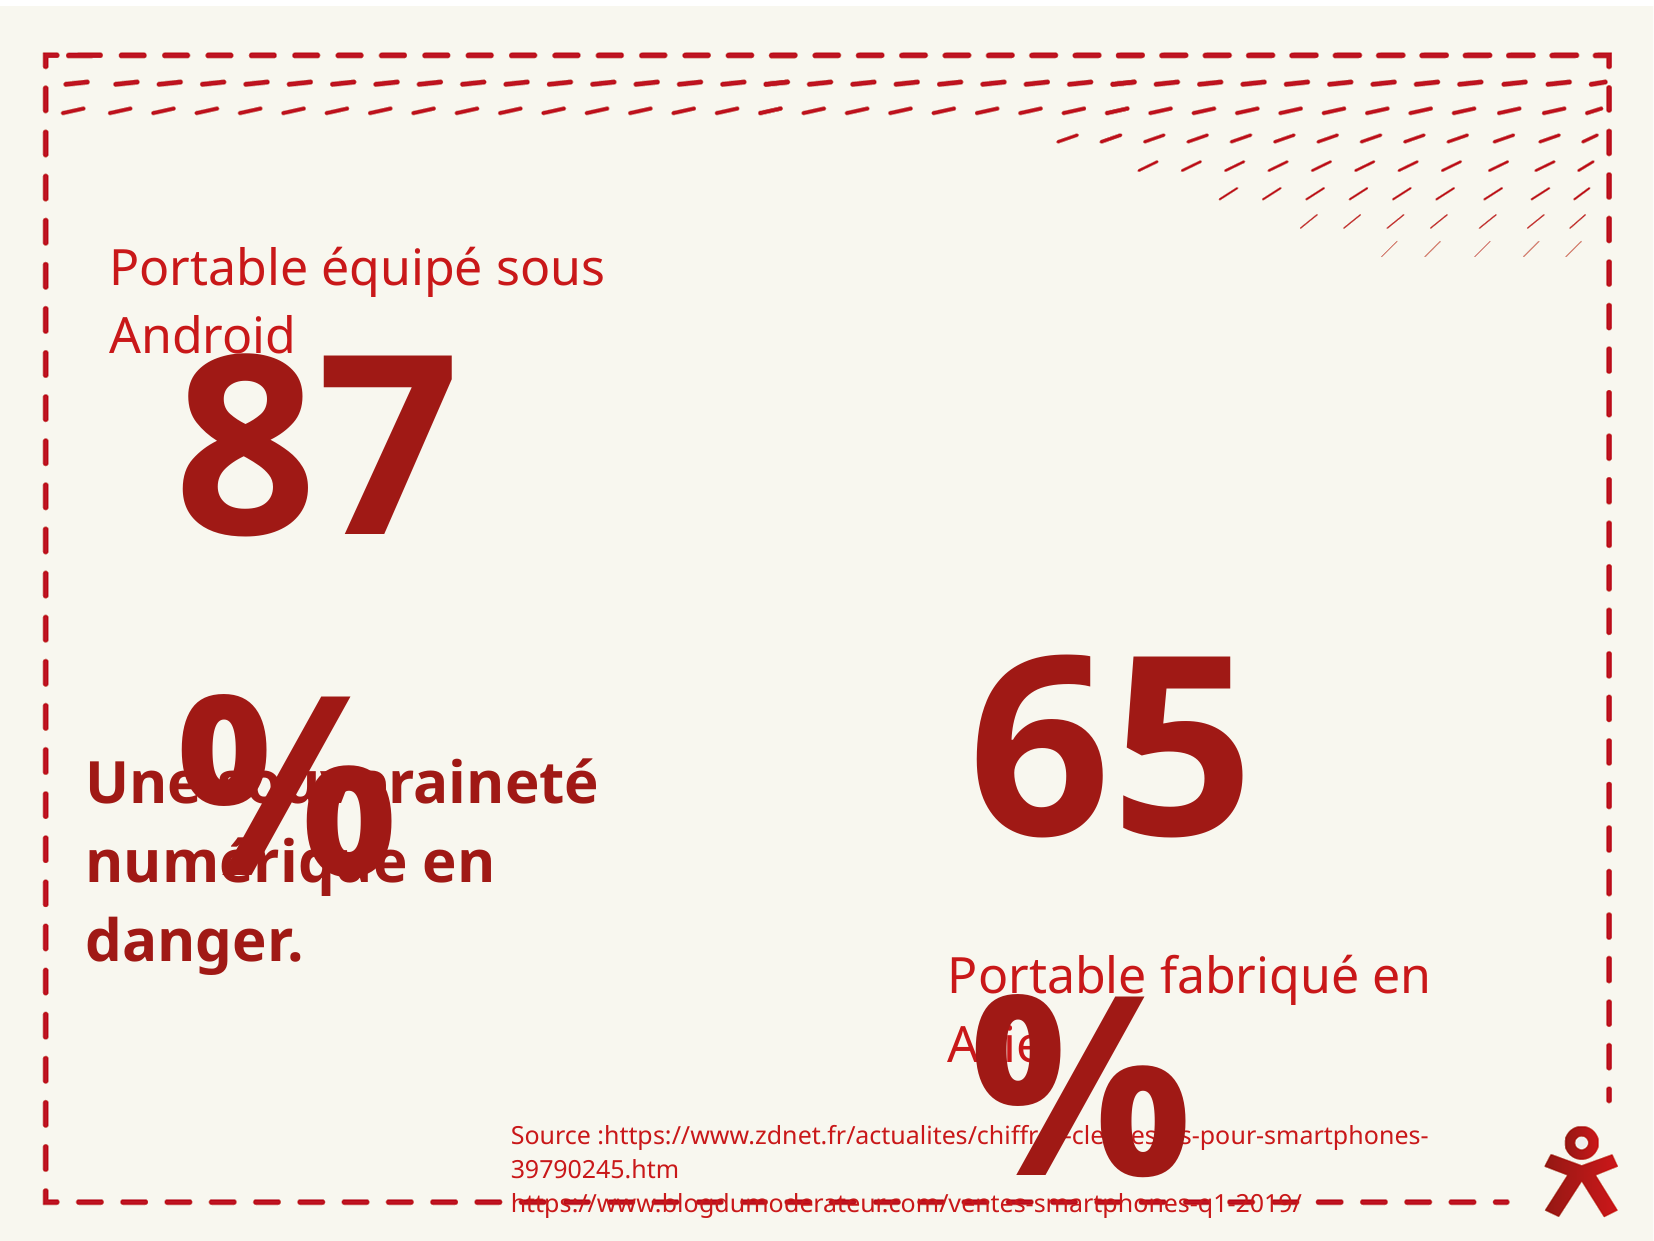

#
Portable équipé sous Android
87%
65%
Une souveraineté numérique en danger.
Portable fabriqué en Asie
Source :https://www.zdnet.fr/actualites/chiffres-cles-les-os-pour-smartphones-39790245.htm
https://www.blogdumoderateur.com/ventes-smartphones-q1-2019/